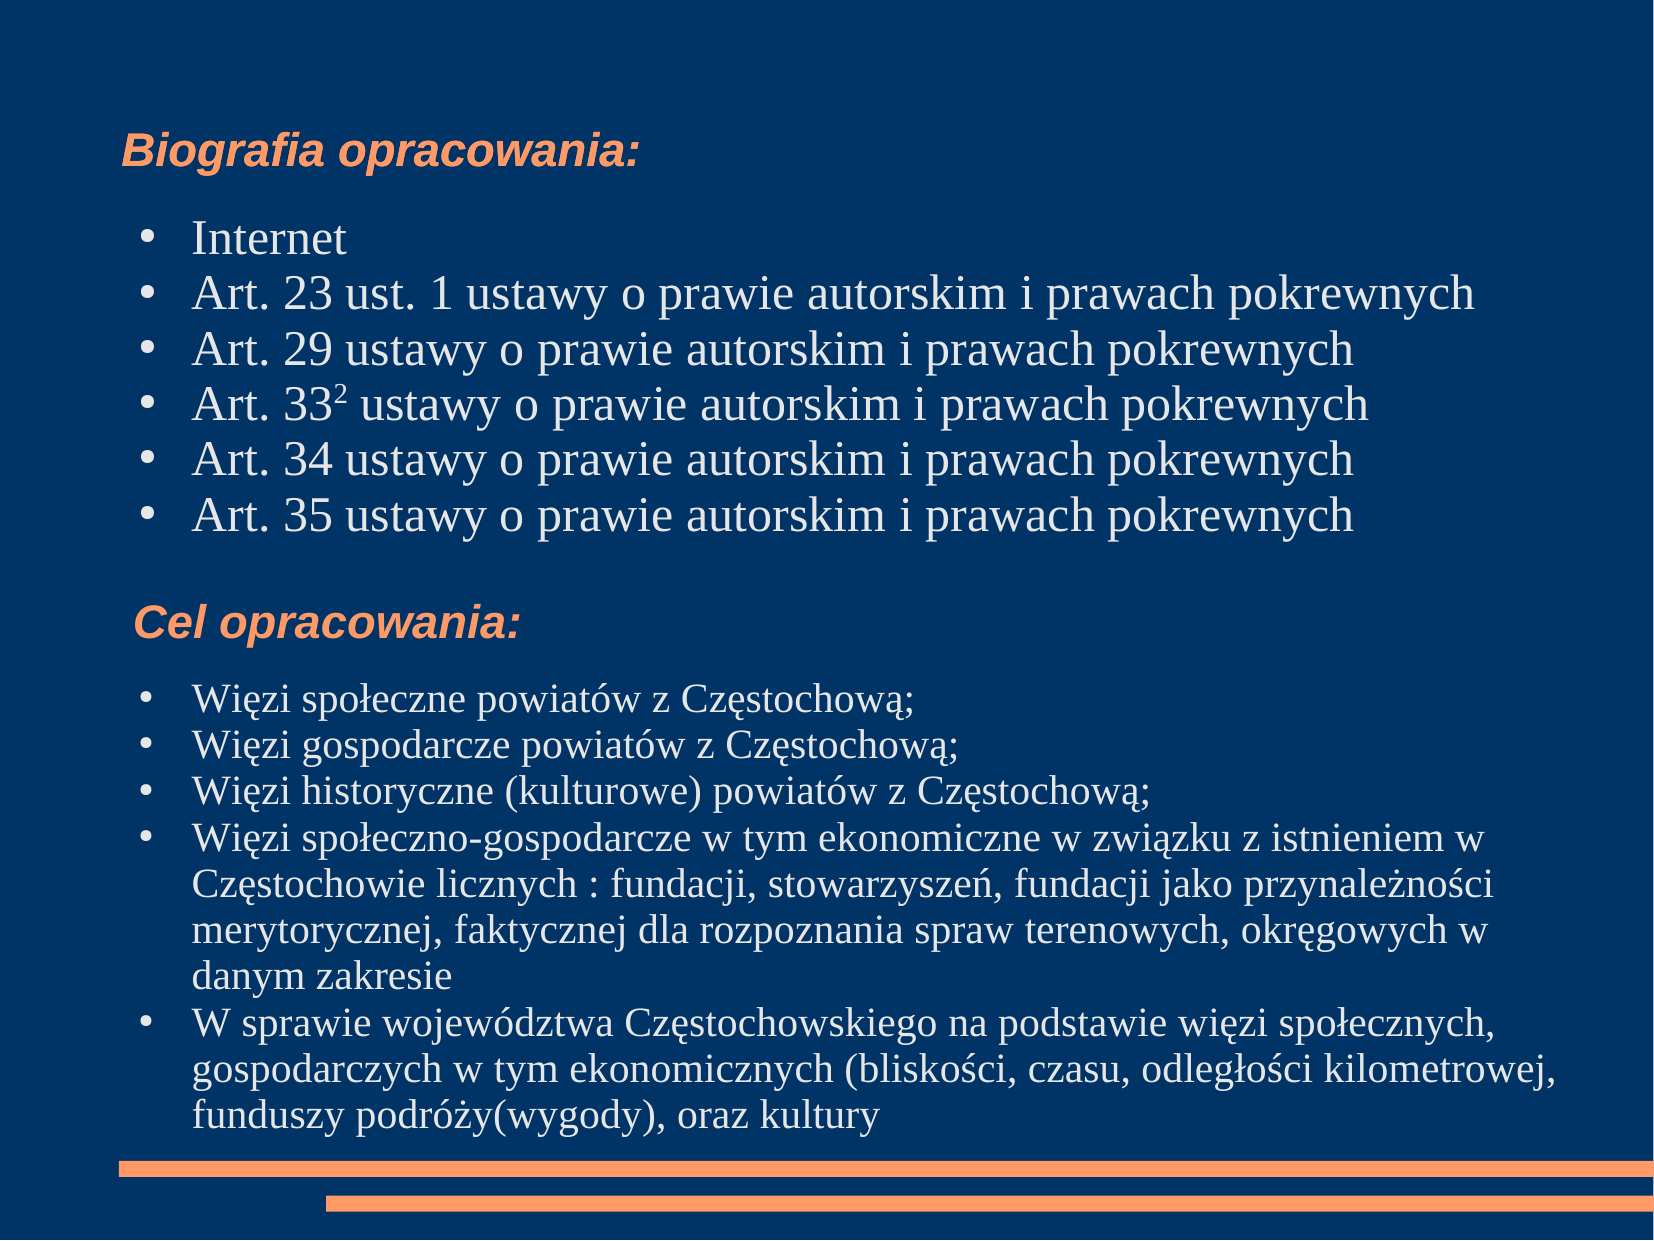

# Biografia opracowania:
Biografia opracowania:
Internet
Art. 23 ust. 1 ustawy o prawie autorskim i prawach pokrewnych
Art. 29 ustawy o prawie autorskim i prawach pokrewnych
Art. 332 ustawy o prawie autorskim i prawach pokrewnych
Art. 34 ustawy o prawie autorskim i prawach pokrewnych
Art. 35 ustawy o prawie autorskim i prawach pokrewnych
Cel opracowania:
Więzi społeczne powiatów z Częstochową;
Więzi gospodarcze powiatów z Częstochową;
Więzi historyczne (kulturowe) powiatów z Częstochową;
Więzi społeczno-gospodarcze w tym ekonomiczne w związku z istnieniem w Częstochowie licznych : fundacji, stowarzyszeń, fundacji jako przynależności merytorycznej, faktycznej dla rozpoznania spraw terenowych, okręgowych w danym zakresie
W sprawie województwa Częstochowskiego na podstawie więzi społecznych, gospodarczych w tym ekonomicznych (bliskości, czasu, odległości kilometrowej, funduszy podróży(wygody), oraz kultury